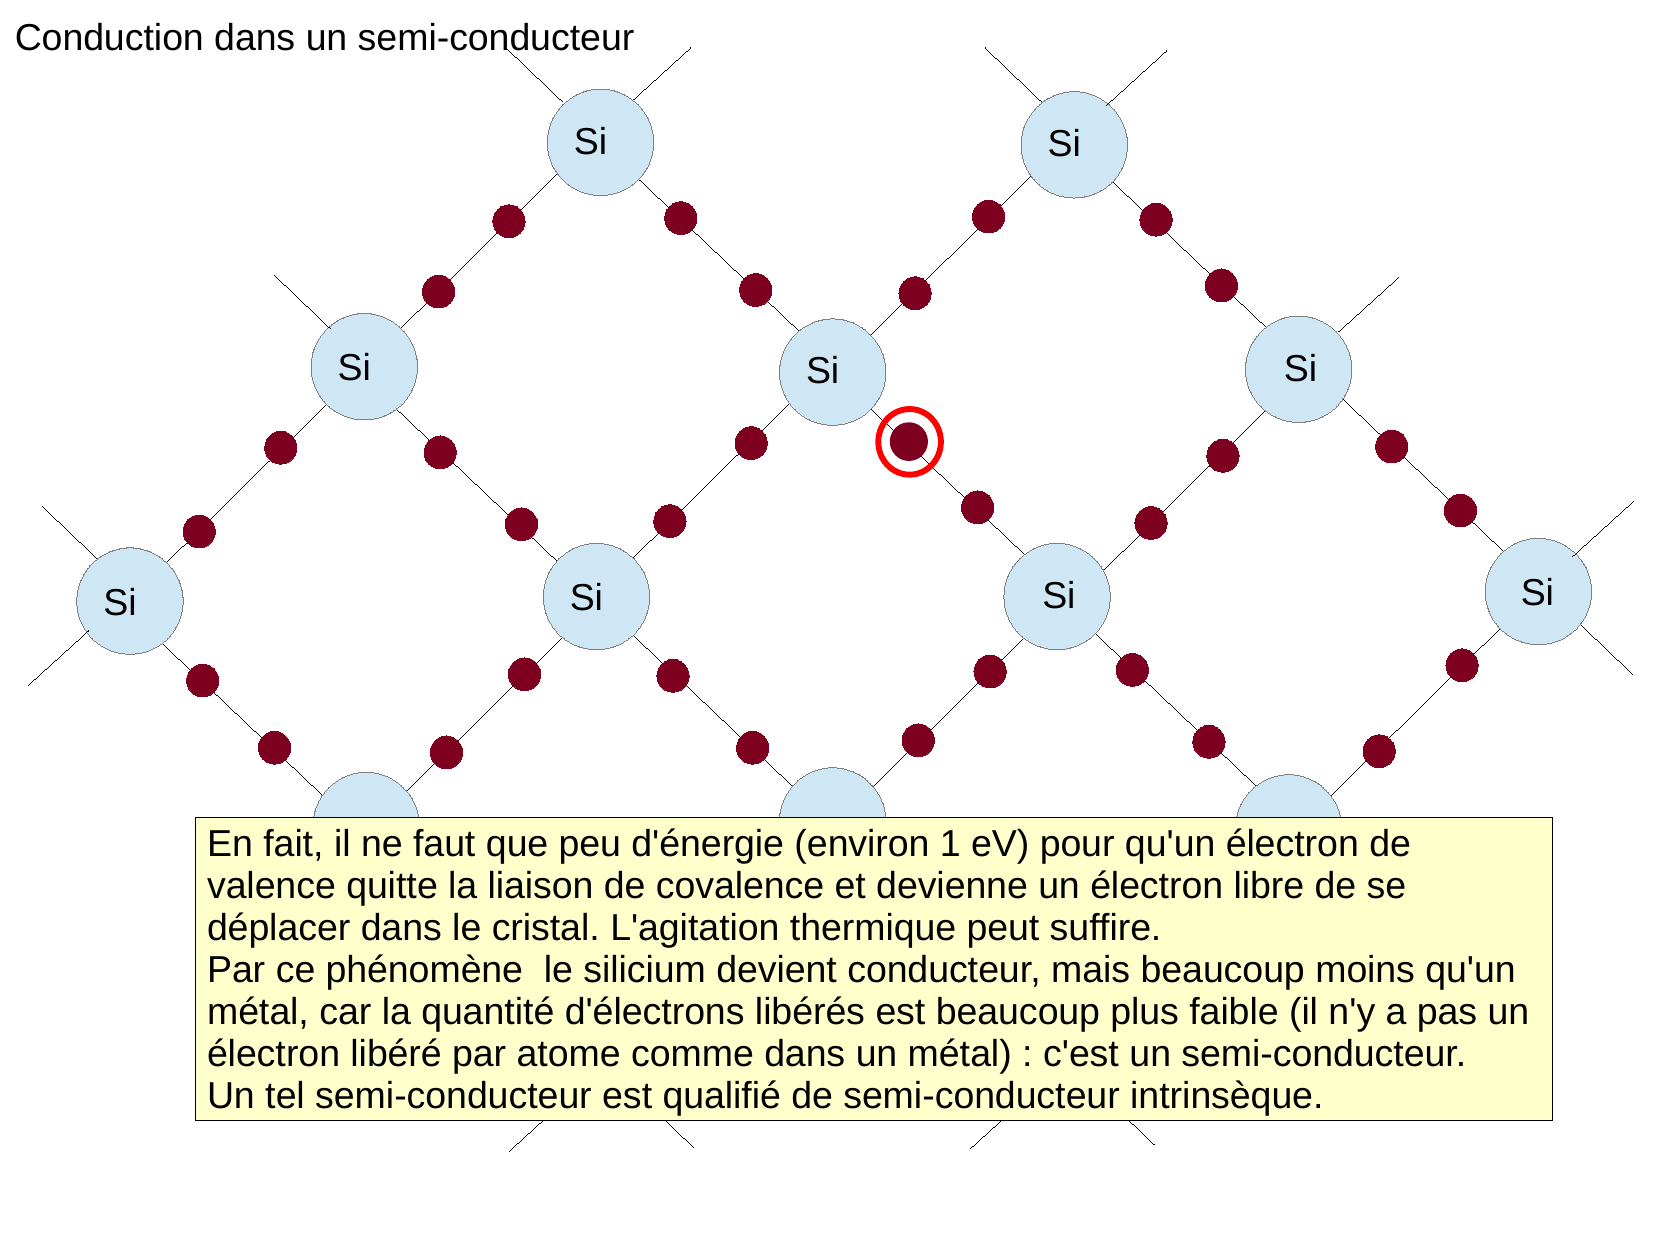

Conduction dans un semi-conducteur
Si
Si
Si
Si
Si
Si
Si
Si
Si
En fait, il ne faut que peu d'énergie (environ 1 eV) pour qu'un électron de valence quitte la liaison de covalence et devienne un électron libre de se déplacer dans le cristal. L'agitation thermique peut suffire.
Par ce phénomène le silicium devient conducteur, mais beaucoup moins qu'un métal, car la quantité d'électrons libérés est beaucoup plus faible (il n'y a pas un électron libéré par atome comme dans un métal) : c'est un semi-conducteur.
Un tel semi-conducteur est qualifié de semi-conducteur intrinsèque.
Si
Si